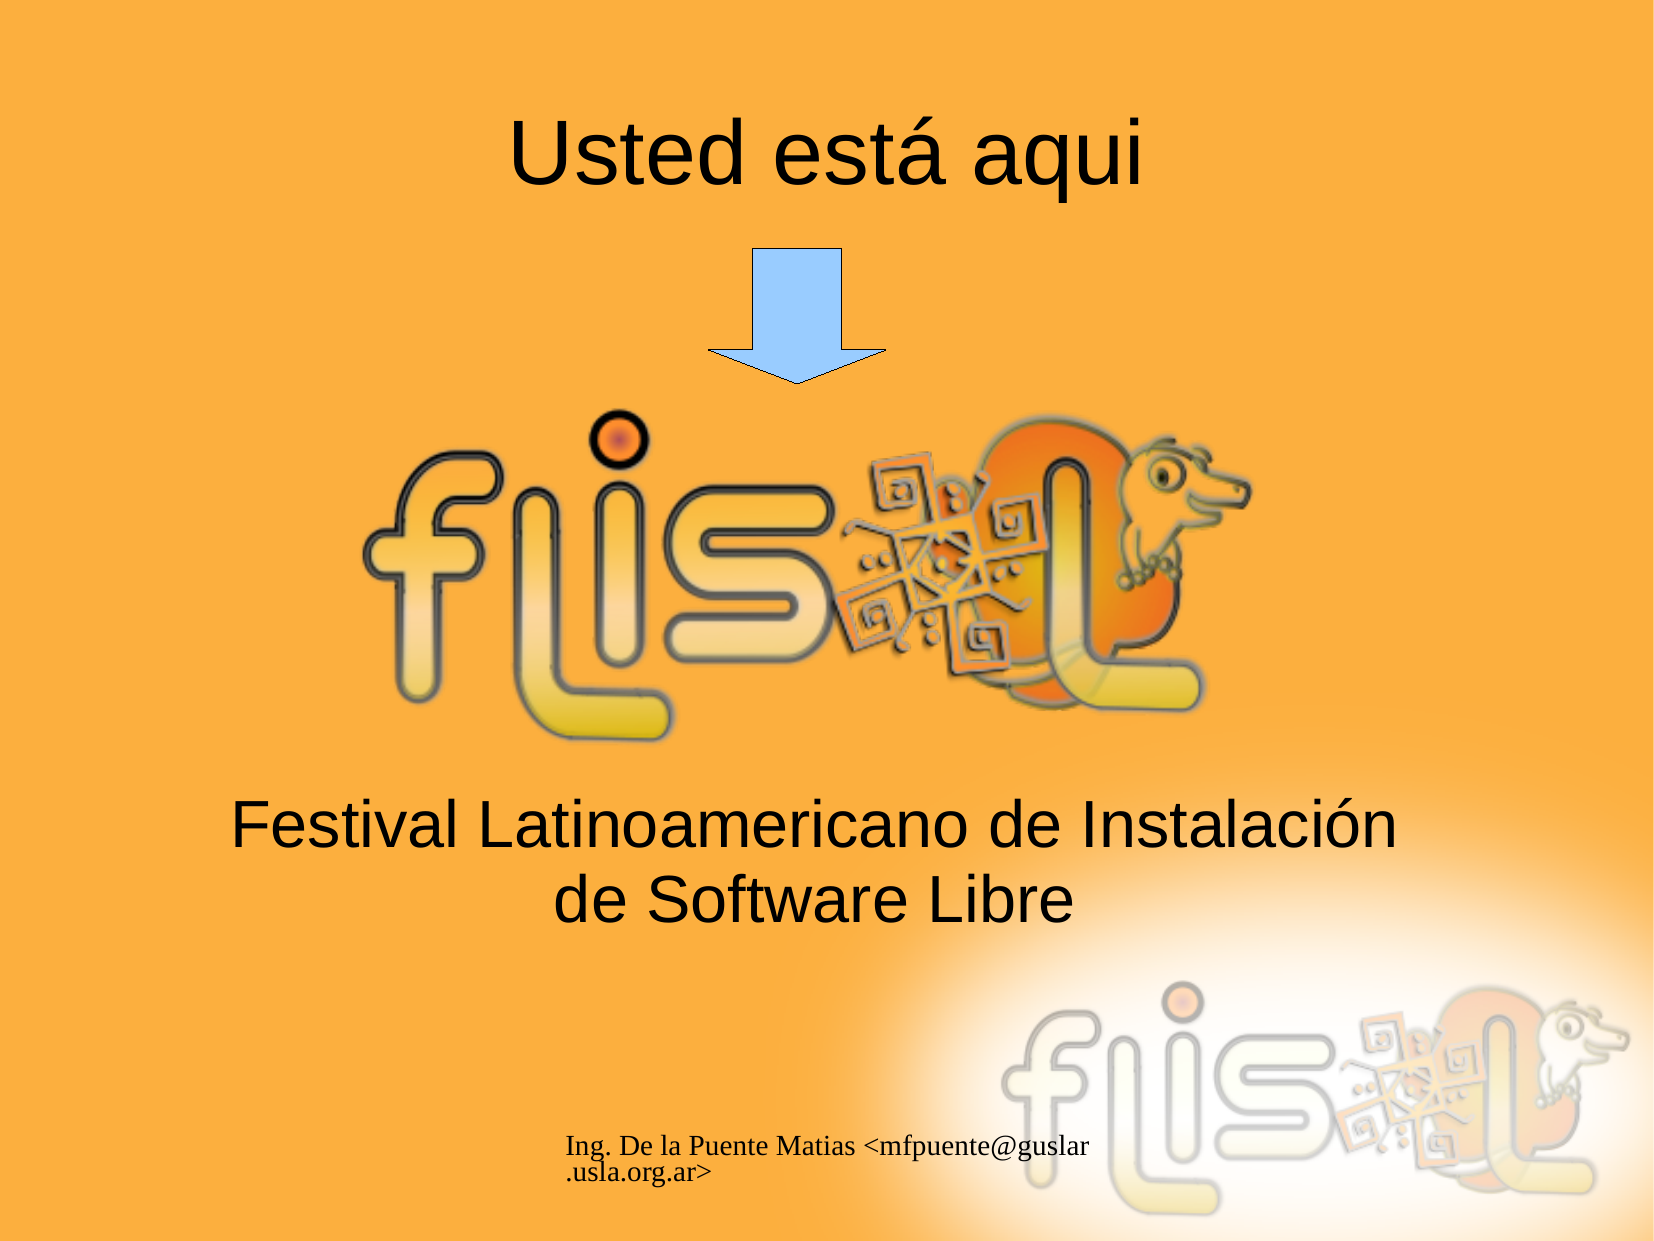

# Usted está aqui
Festival Latinoamericano de Instalación de Software Libre
Ing. De la Puente Matias <mfpuente@guslar.usla.org.ar>